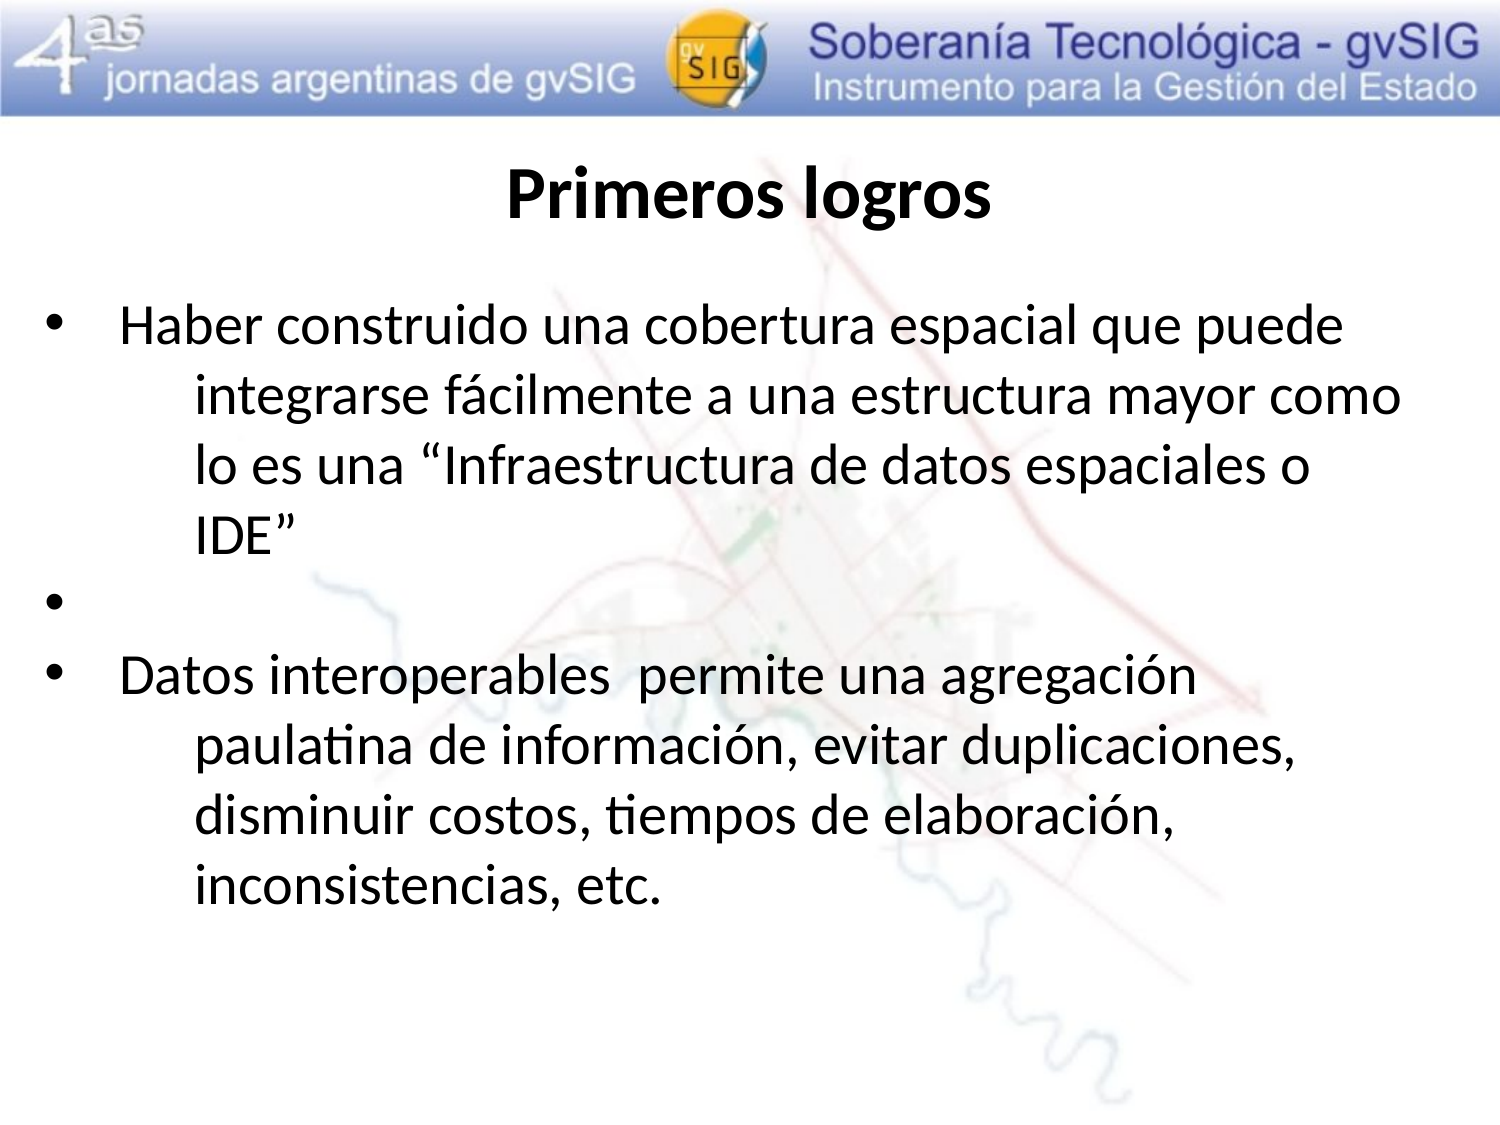

# Primeros logros
Haber construido una cobertura espacial que puede integrarse fácilmente a una estructura mayor como lo es una “Infraestructura de datos espaciales o IDE”
Datos interoperables permite una agregación paulatina de información, evitar duplicaciones, disminuir costos, tiempos de elaboración, inconsistencias, etc.